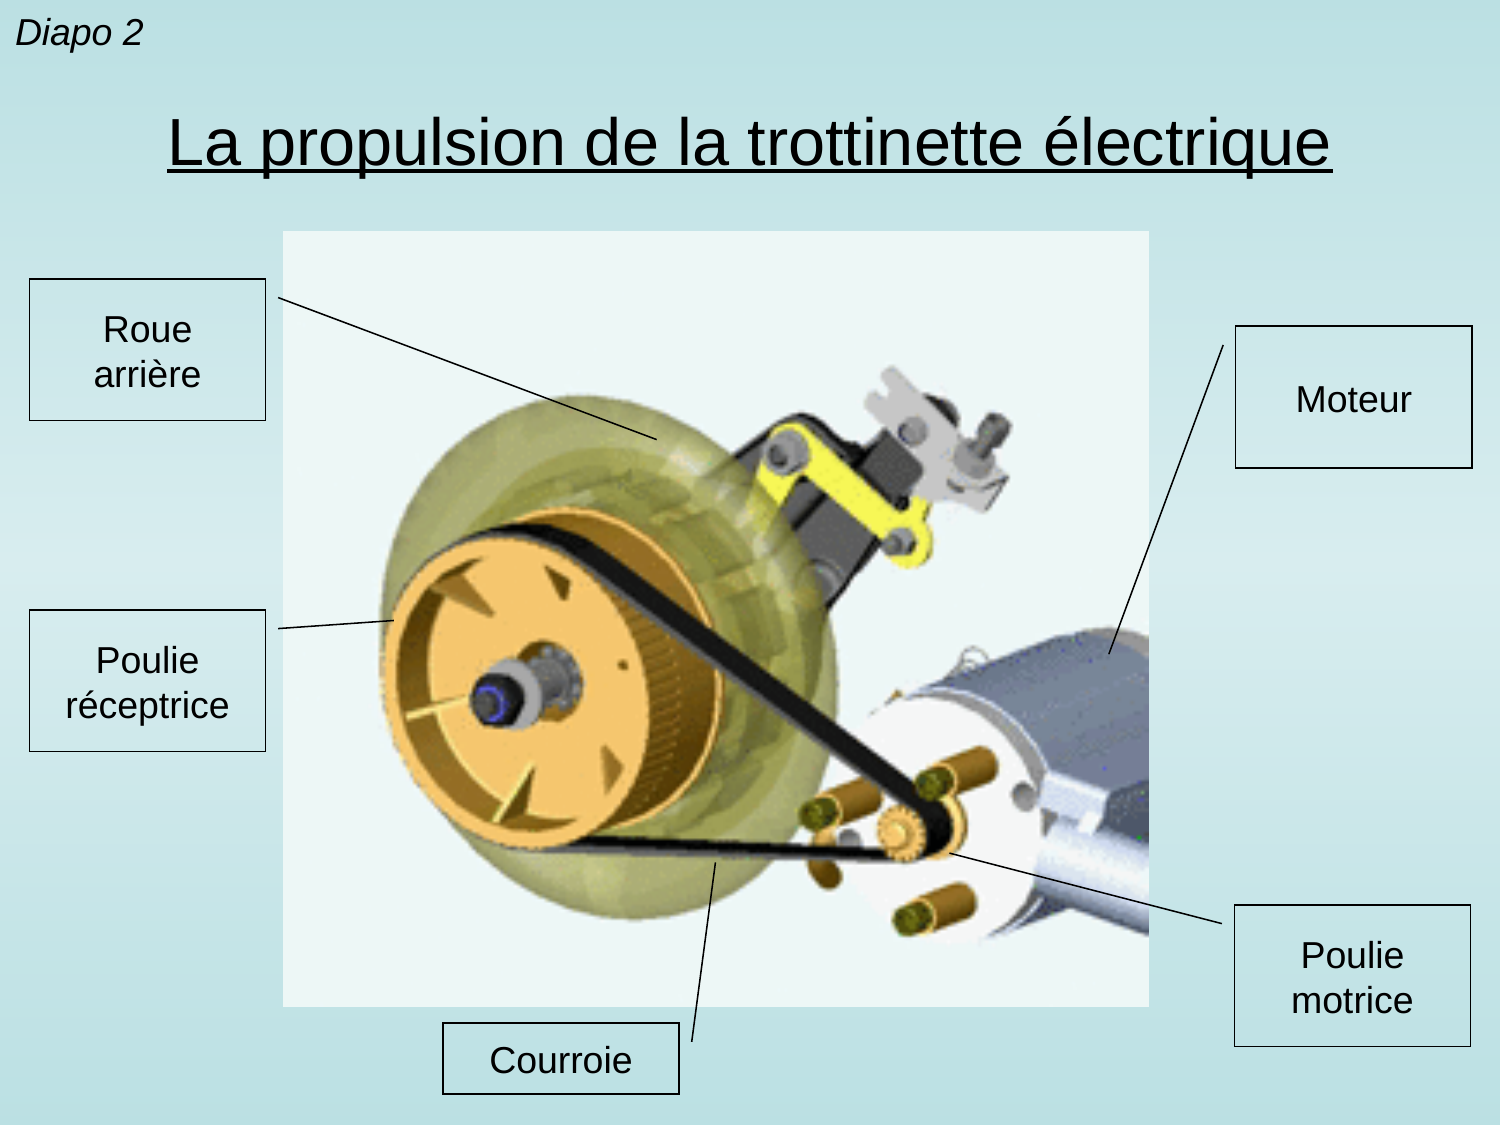

Diapo 2
# La propulsion de la trottinette électrique
Roue arrière
Moteur
Poulie réceptrice
Poulie motrice
Courroie